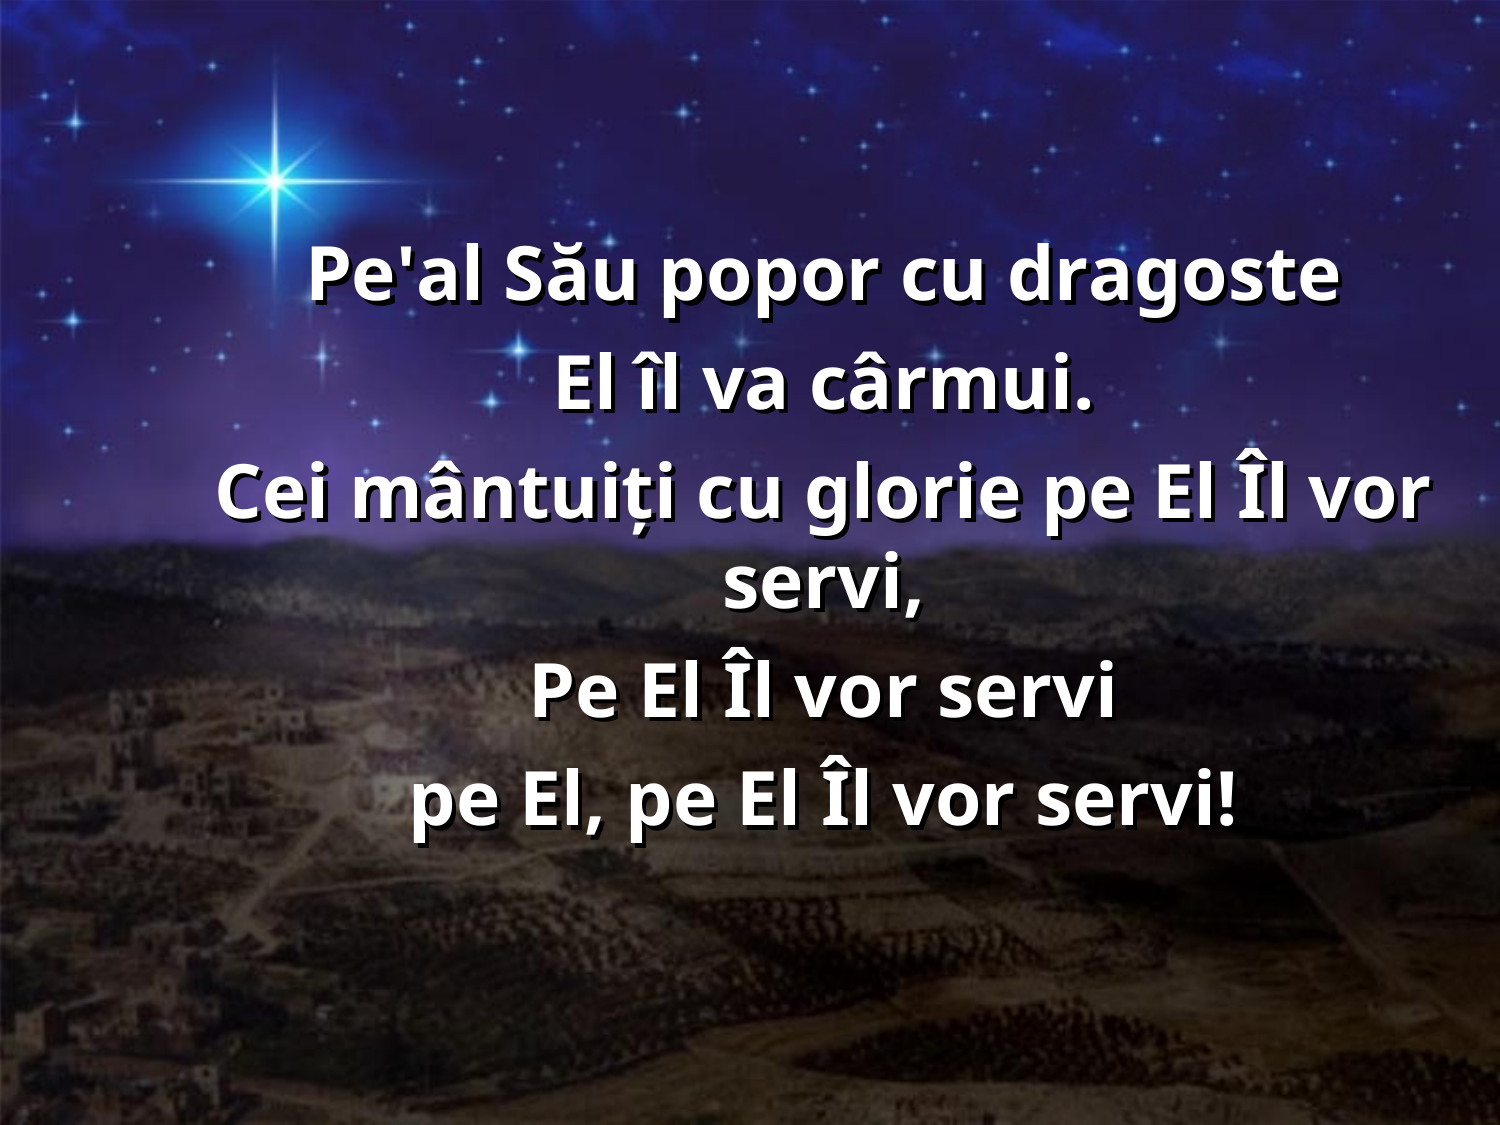

Pe'al Său popor cu dragoste
El îl va cârmui.
Cei mântuiţi cu glorie pe El Îl vor servi,
Pe El Îl vor servi
pe El, pe El Îl vor servi!